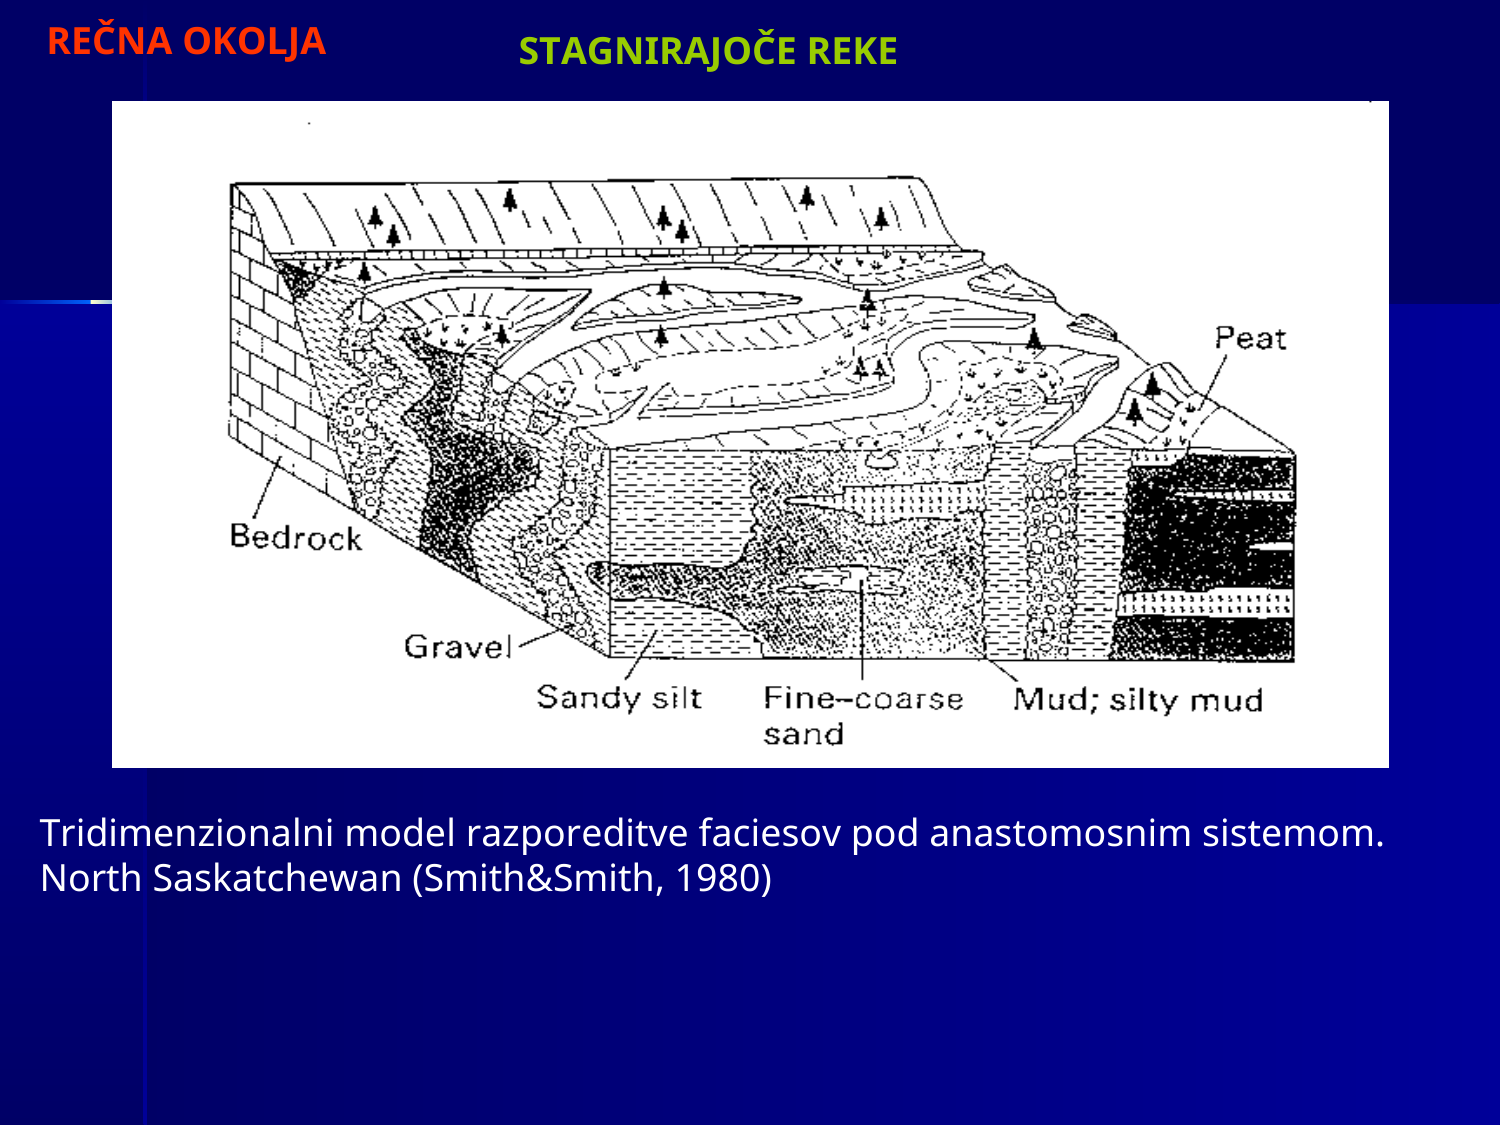

REČNA OKOLJA
STAGNIRAJOČE REKE
Tridimenzionalni model razporeditve faciesov pod anastomosnim sistemom.
North Saskatchewan (Smith&Smith, 1980)